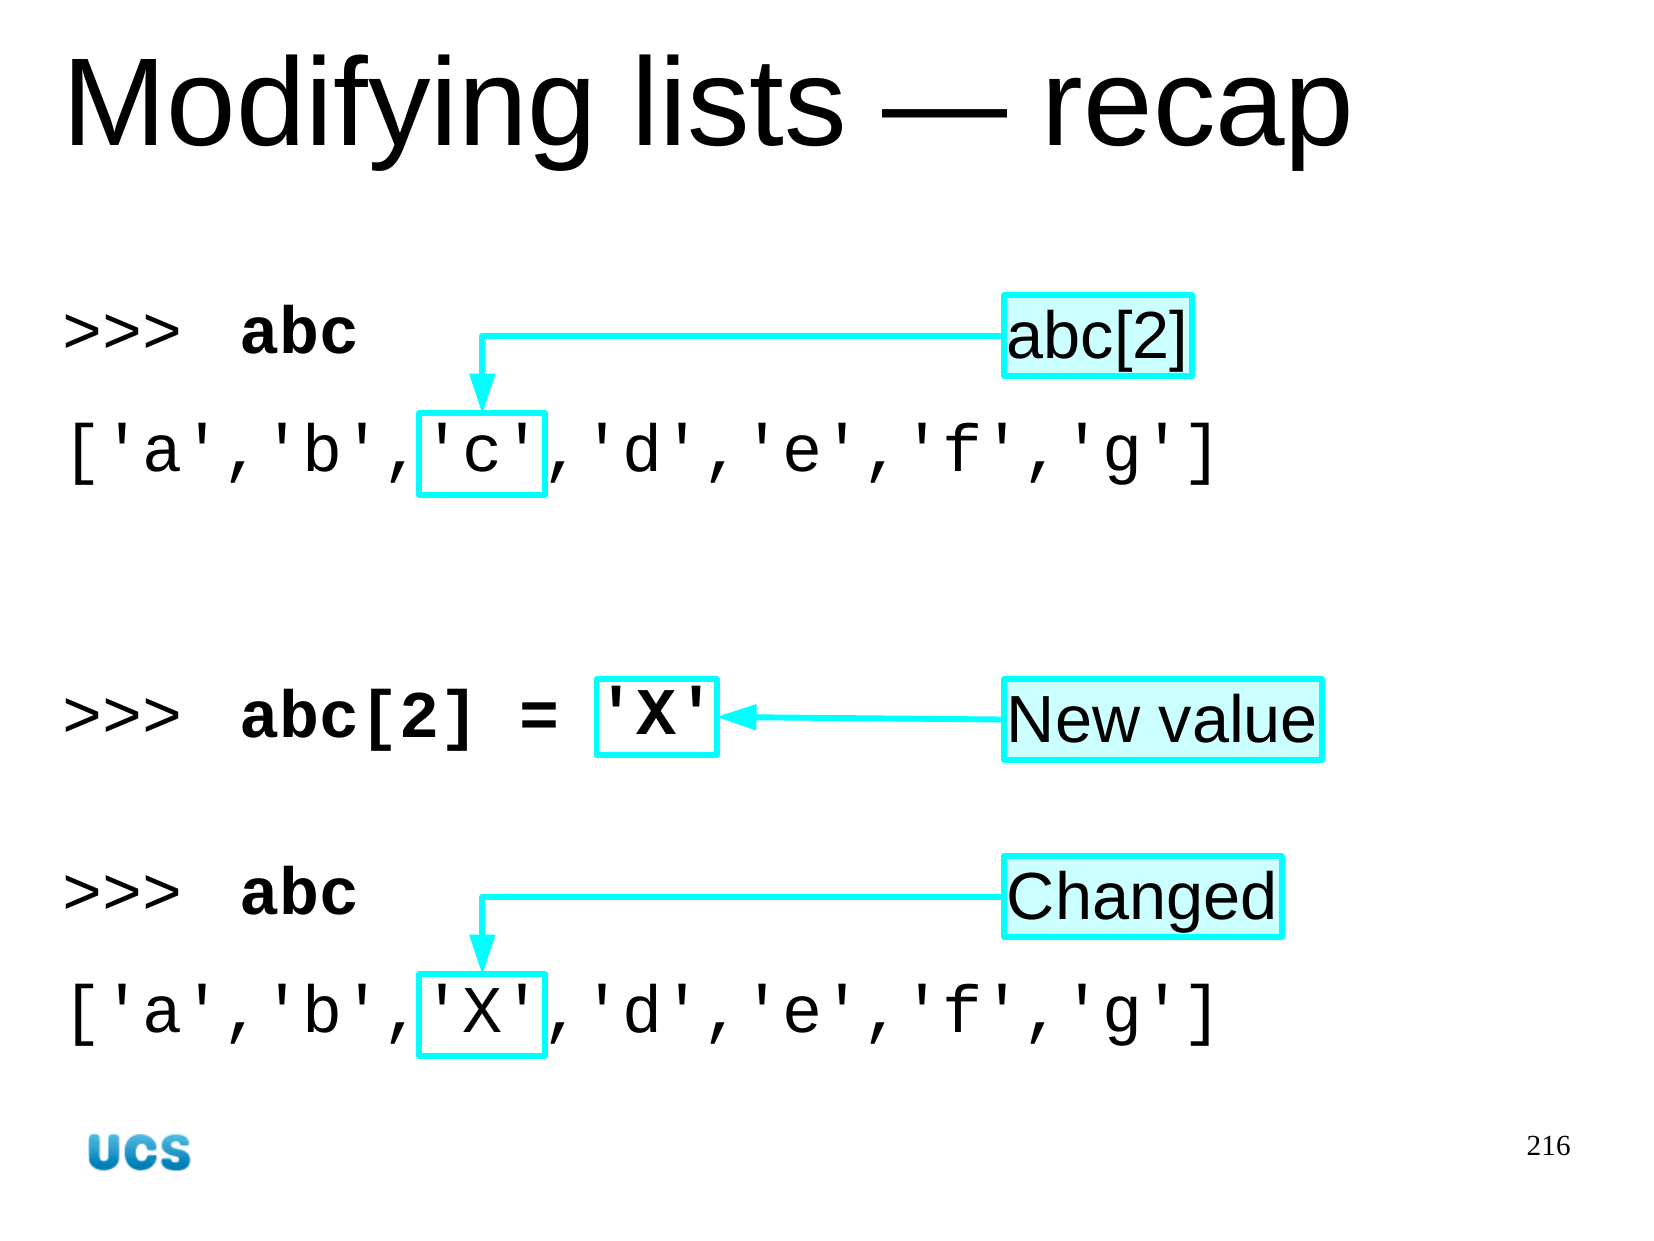

Modifying lists ― recap
>>>
abc
abc[2]
[′a′,′b′,
′c′
,′d′,′e′,′f′,′g′]
>>>
abc[2]
=
'X'
New value
>>>
abc
Changed
[′a′,′b′,
′X′
,′d′,′e′,′f′,′g′]
216